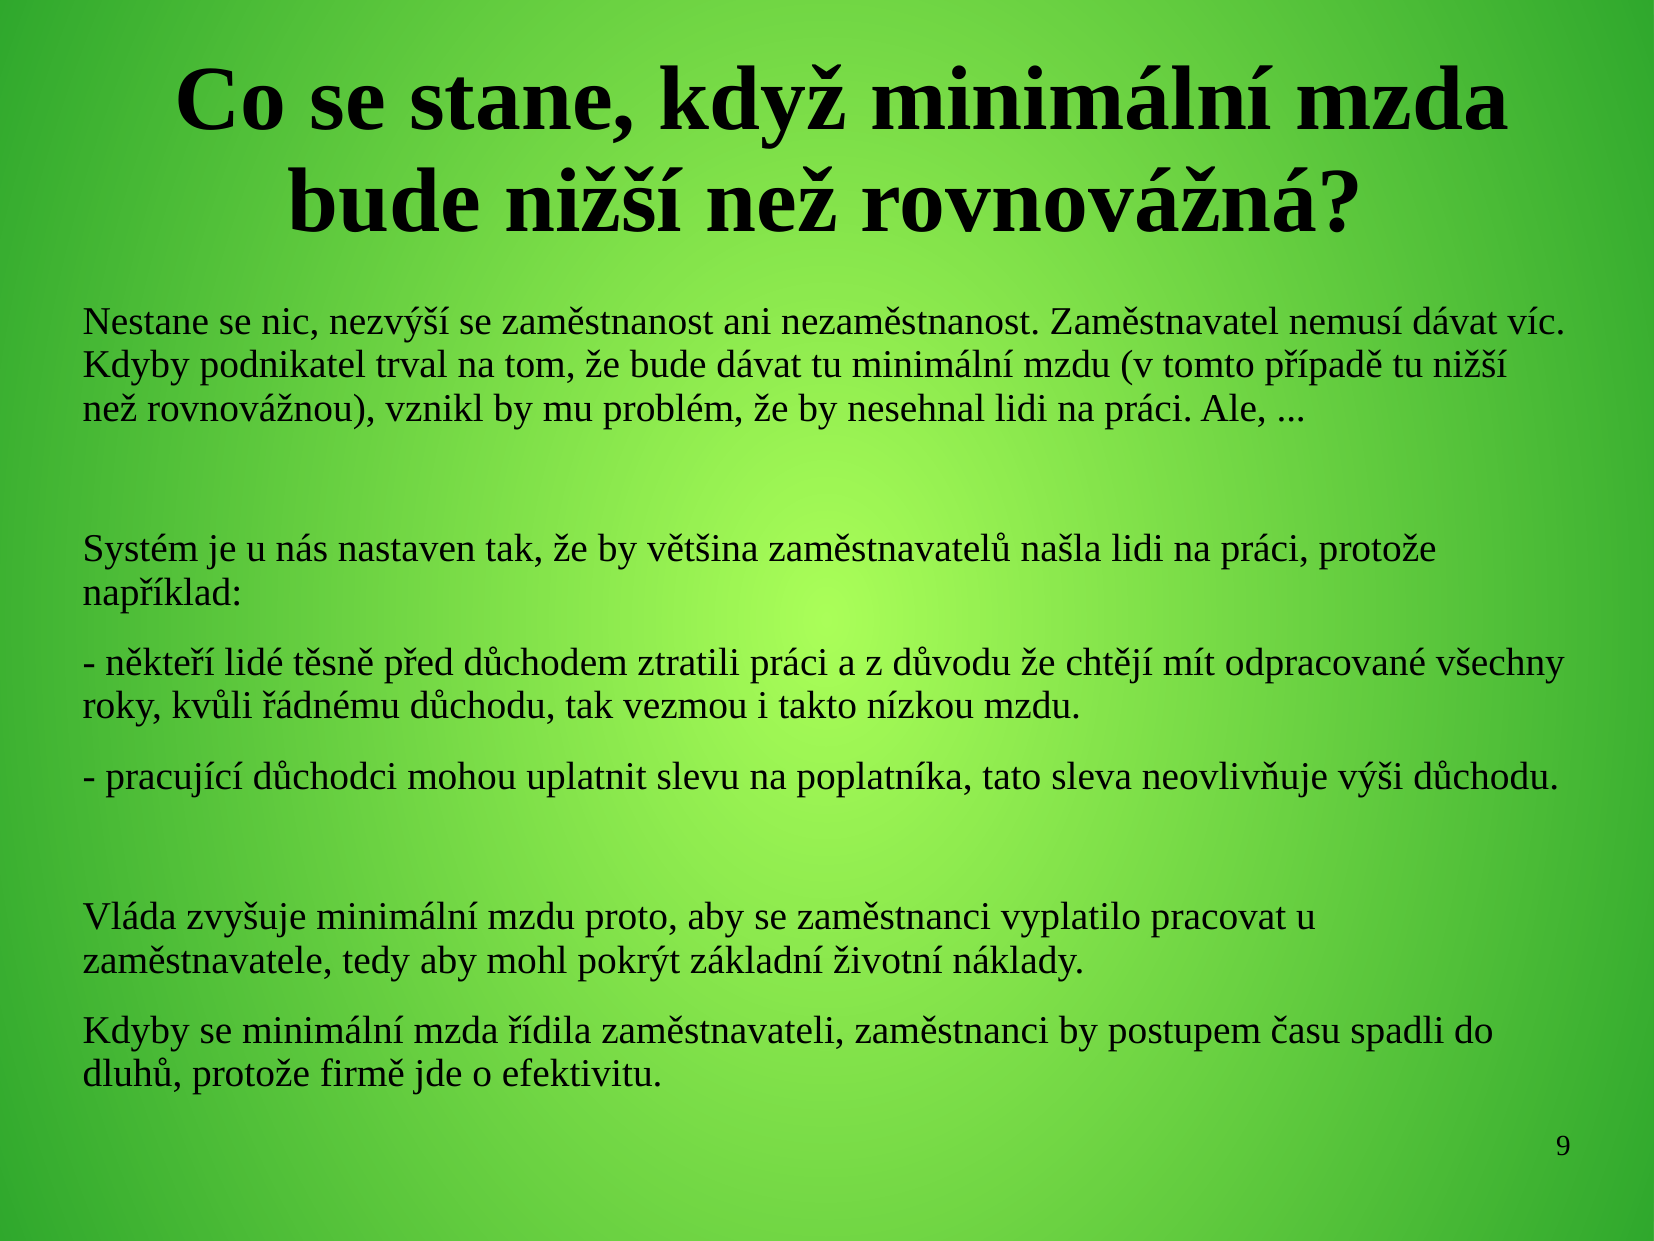

# Co se stane, když minimální mzda bude nižší než rovnovážná?
Nestane se nic, nezvýší se zaměstnanost ani nezaměstnanost. Zaměstnavatel nemusí dávat víc. Kdyby podnikatel trval na tom, že bude dávat tu minimální mzdu (v tomto případě tu nižší než rovnovážnou), vznikl by mu problém, že by nesehnal lidi na práci. Ale, ...
Systém je u nás nastaven tak, že by většina zaměstnavatelů našla lidi na práci, protože například:
- někteří lidé těsně před důchodem ztratili práci a z důvodu že chtějí mít odpracované všechny roky, kvůli řádnému důchodu, tak vezmou i takto nízkou mzdu.
- pracující důchodci mohou uplatnit slevu na poplatníka, tato sleva neovlivňuje výši důchodu.
Vláda zvyšuje minimální mzdu proto, aby se zaměstnanci vyplatilo pracovat u zaměstnavatele, tedy aby mohl pokrýt základní životní náklady.
Kdyby se minimální mzda řídila zaměstnavateli, zaměstnanci by postupem času spadli do dluhů, protože firmě jde o efektivitu.
9